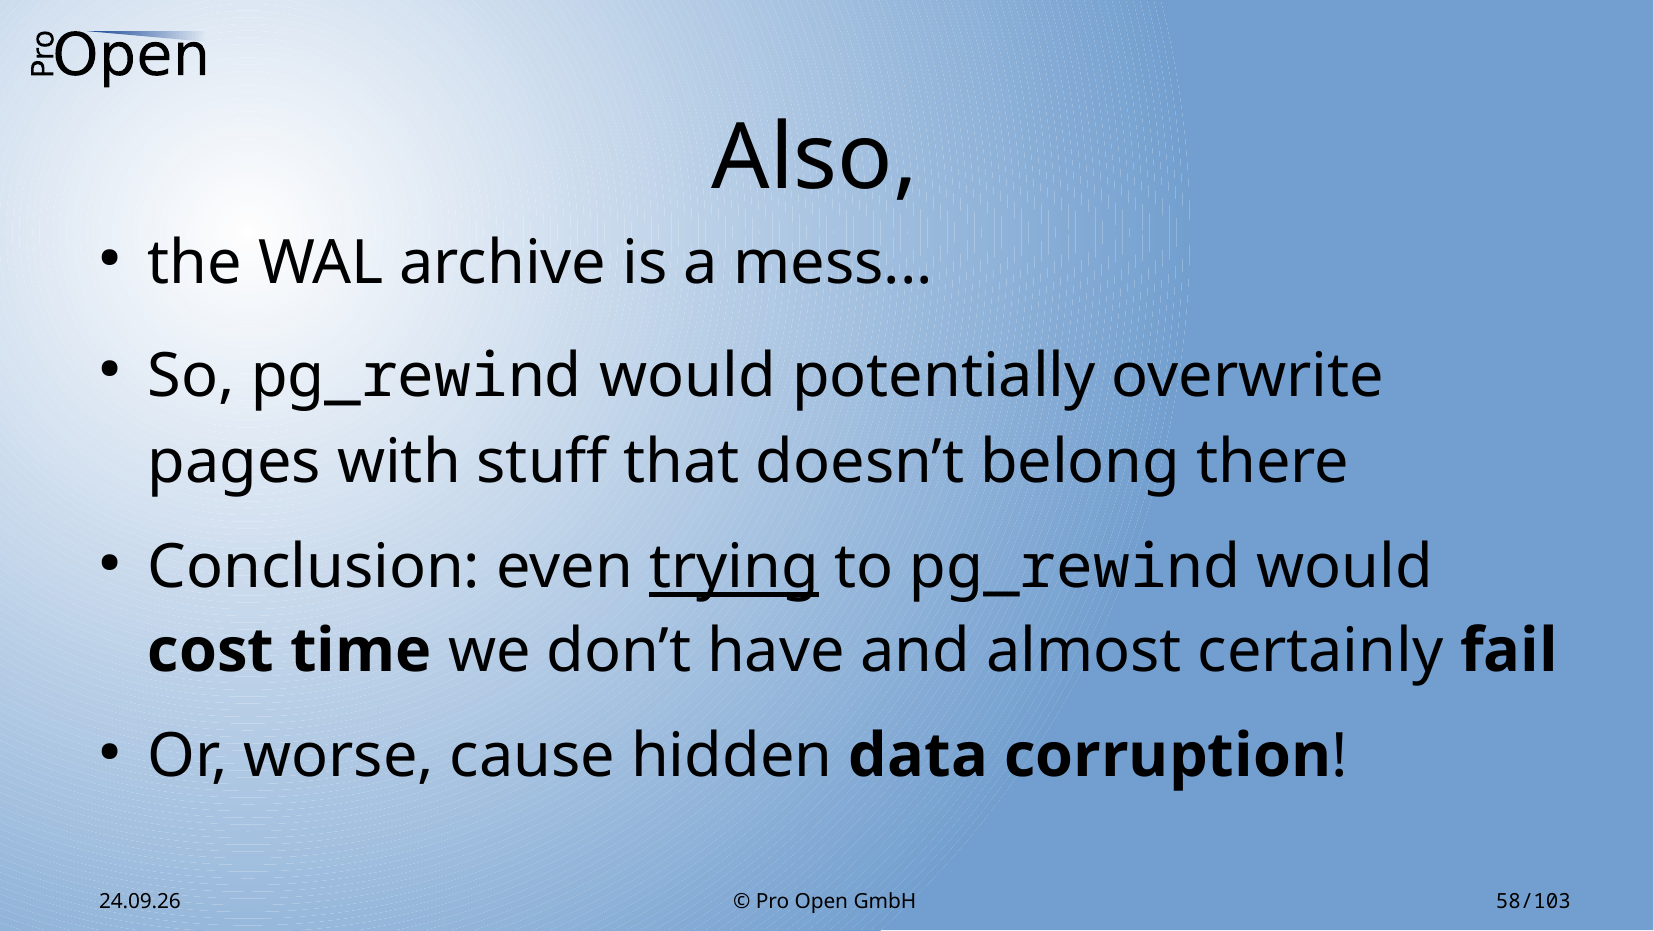

# Also,
the WAL archive is a mess...
So, pg_rewind would potentially overwrite pages with stuff that doesn’t belong there
Conclusion: even trying to pg_rewind would cost time we don’t have and almost certainly fail
Or, worse, cause hidden data corruption!
© Pro Open GmbH
58